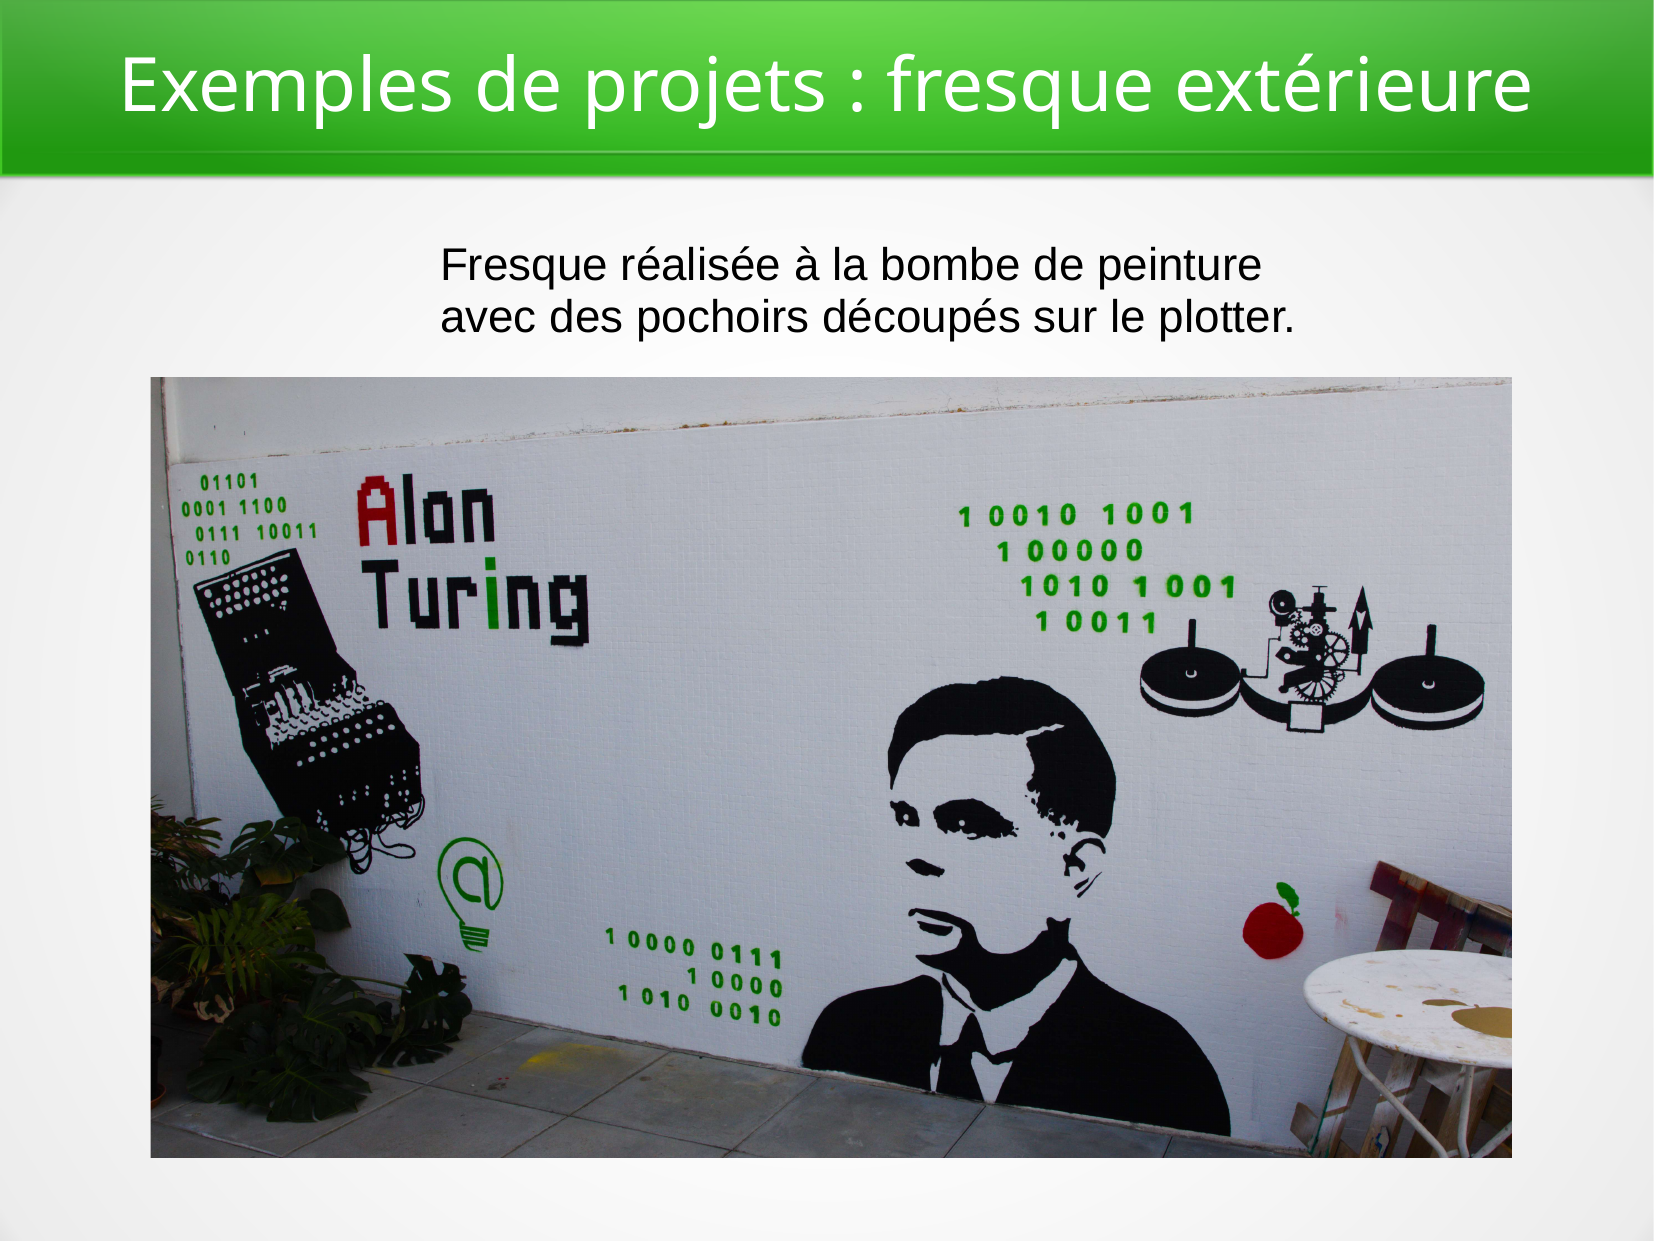

# Exemples de projets : fresque extérieure
Fresque réalisée à la bombe de peinture avec des pochoirs découpés sur le plotter.